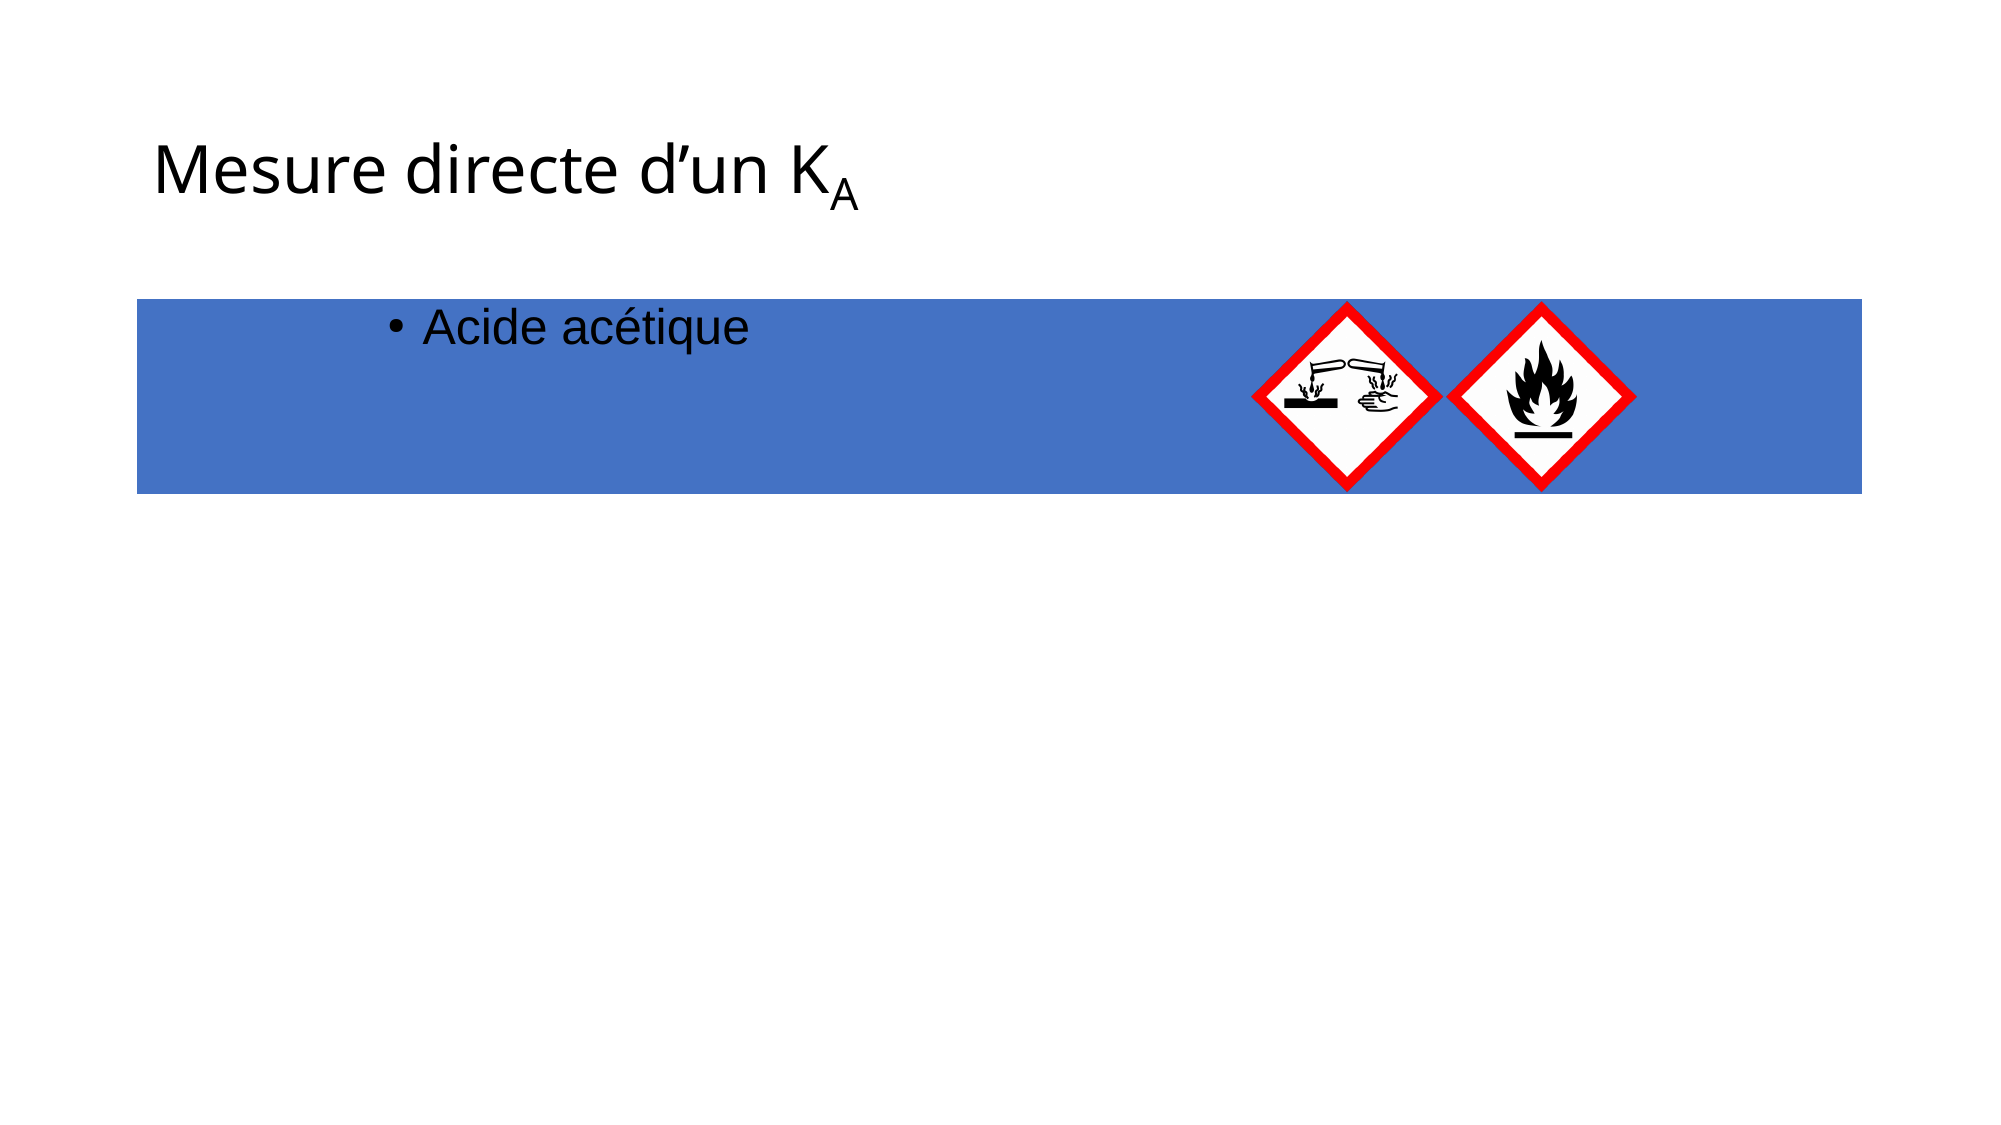

# Mesure directe d’un KA
| Acide acétique | |
| --- | --- |